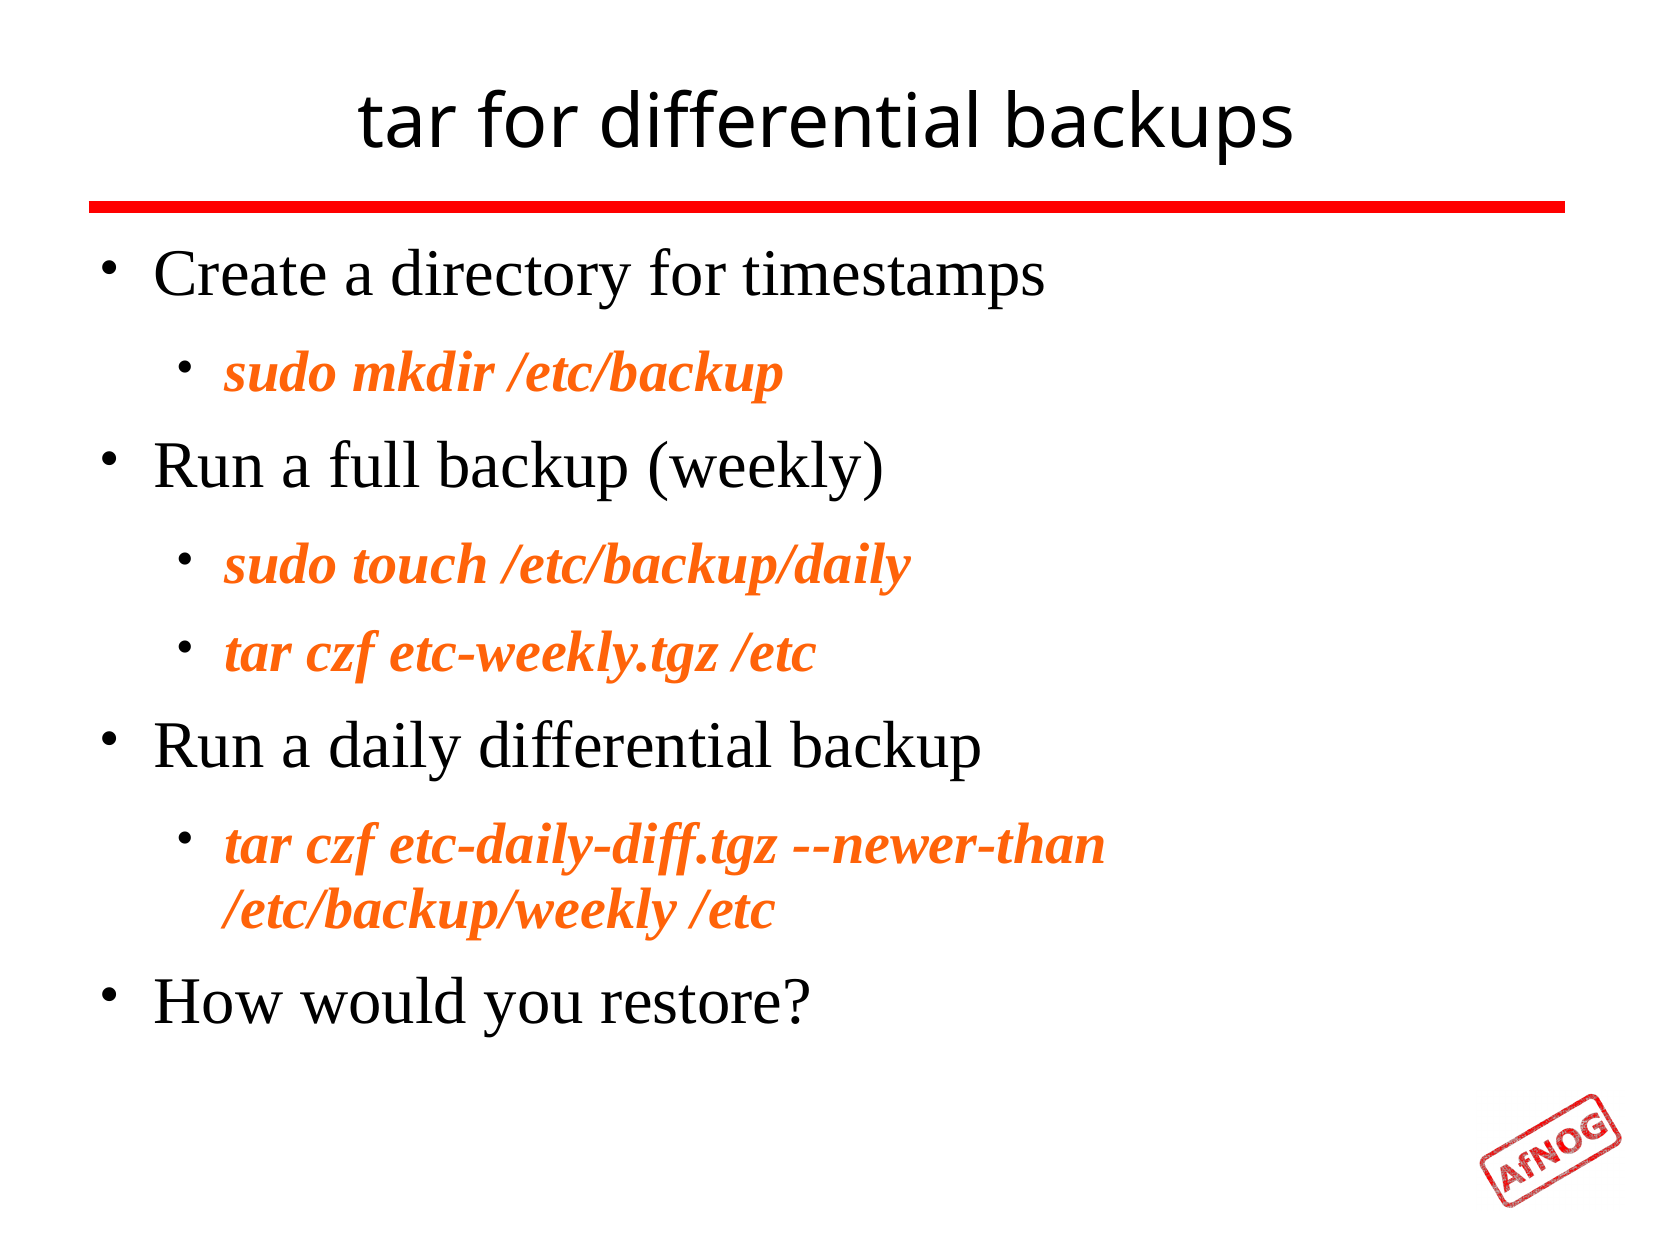

# tar for differential backups
Create a directory for timestamps
sudo mkdir /etc/backup
Run a full backup (weekly)
sudo touch /etc/backup/daily
tar czf etc-weekly.tgz /etc
Run a daily differential backup
tar czf etc-daily-diff.tgz --newer-than /etc/backup/weekly /etc
How would you restore?